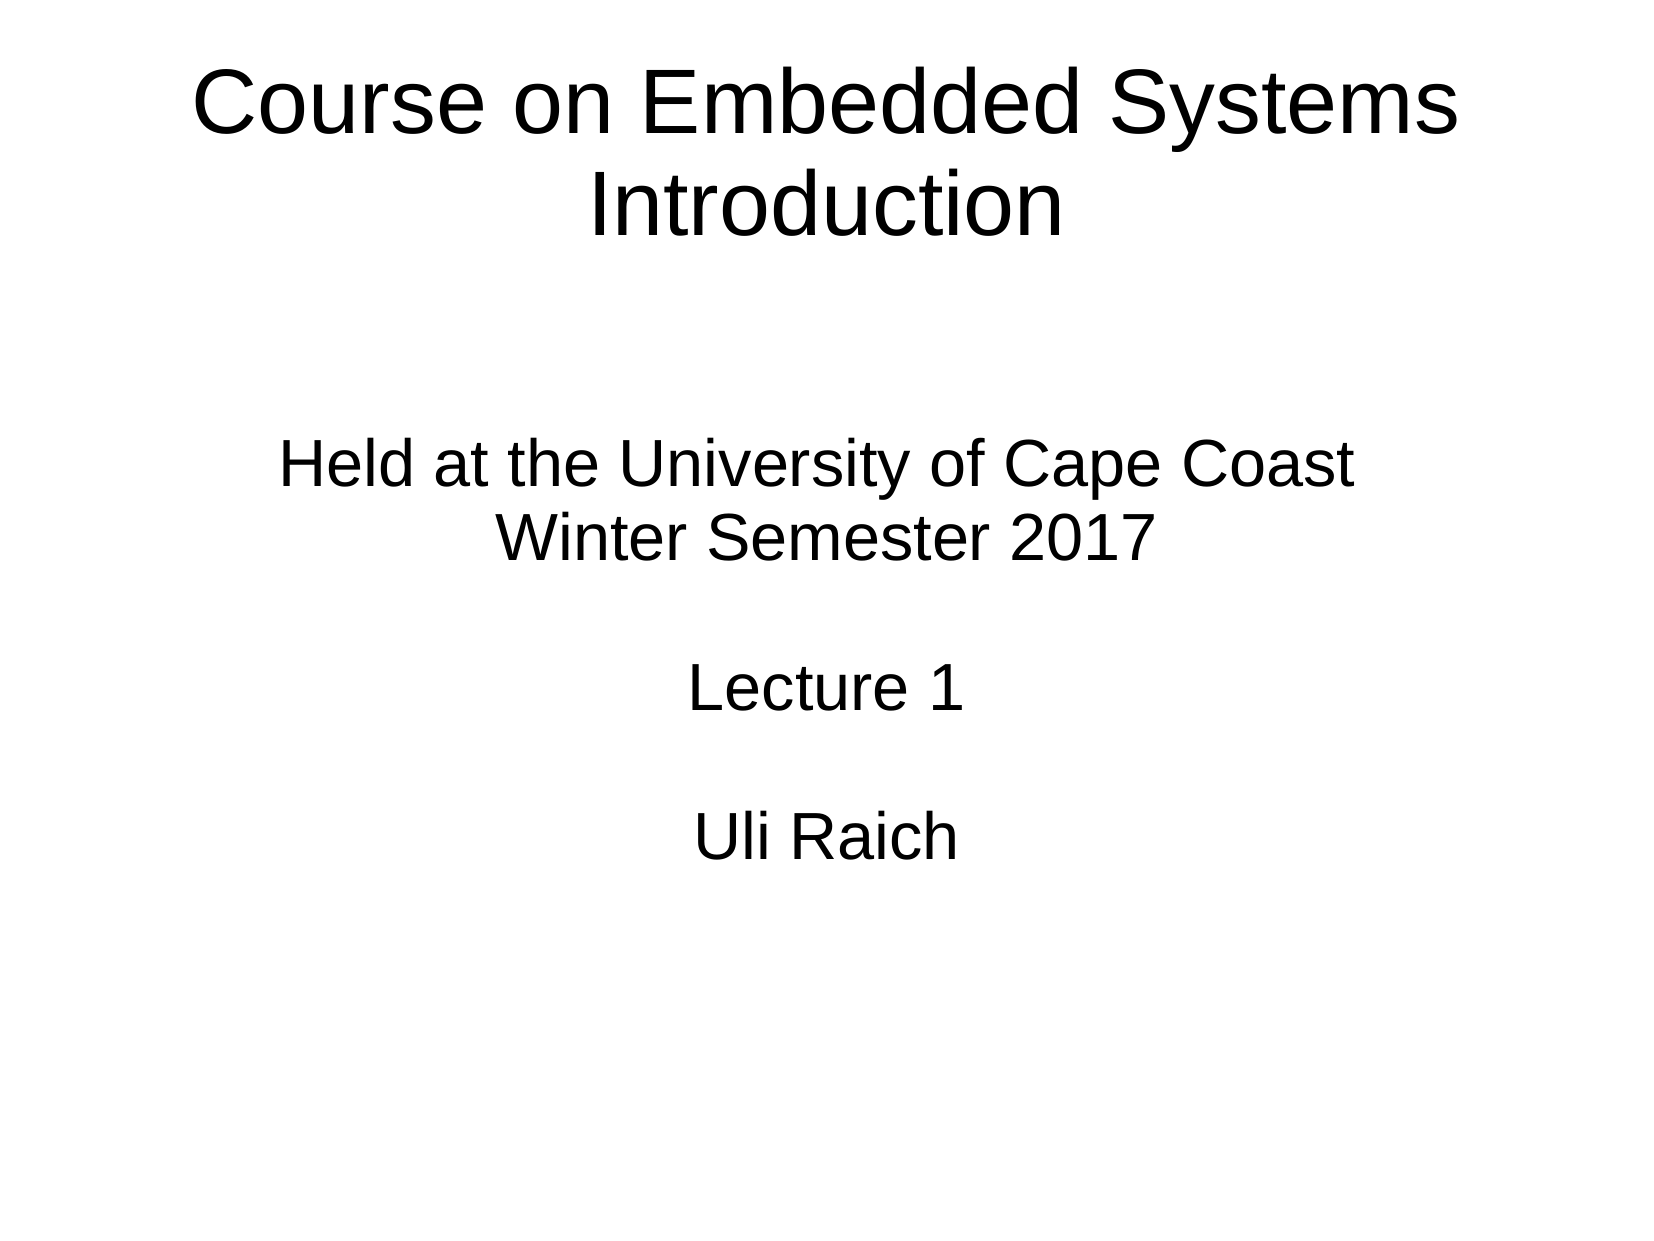

# Course on Embedded Systems Introduction
Held at the University of Cape Coast
Winter Semester 2017
Lecture 1
Uli Raich